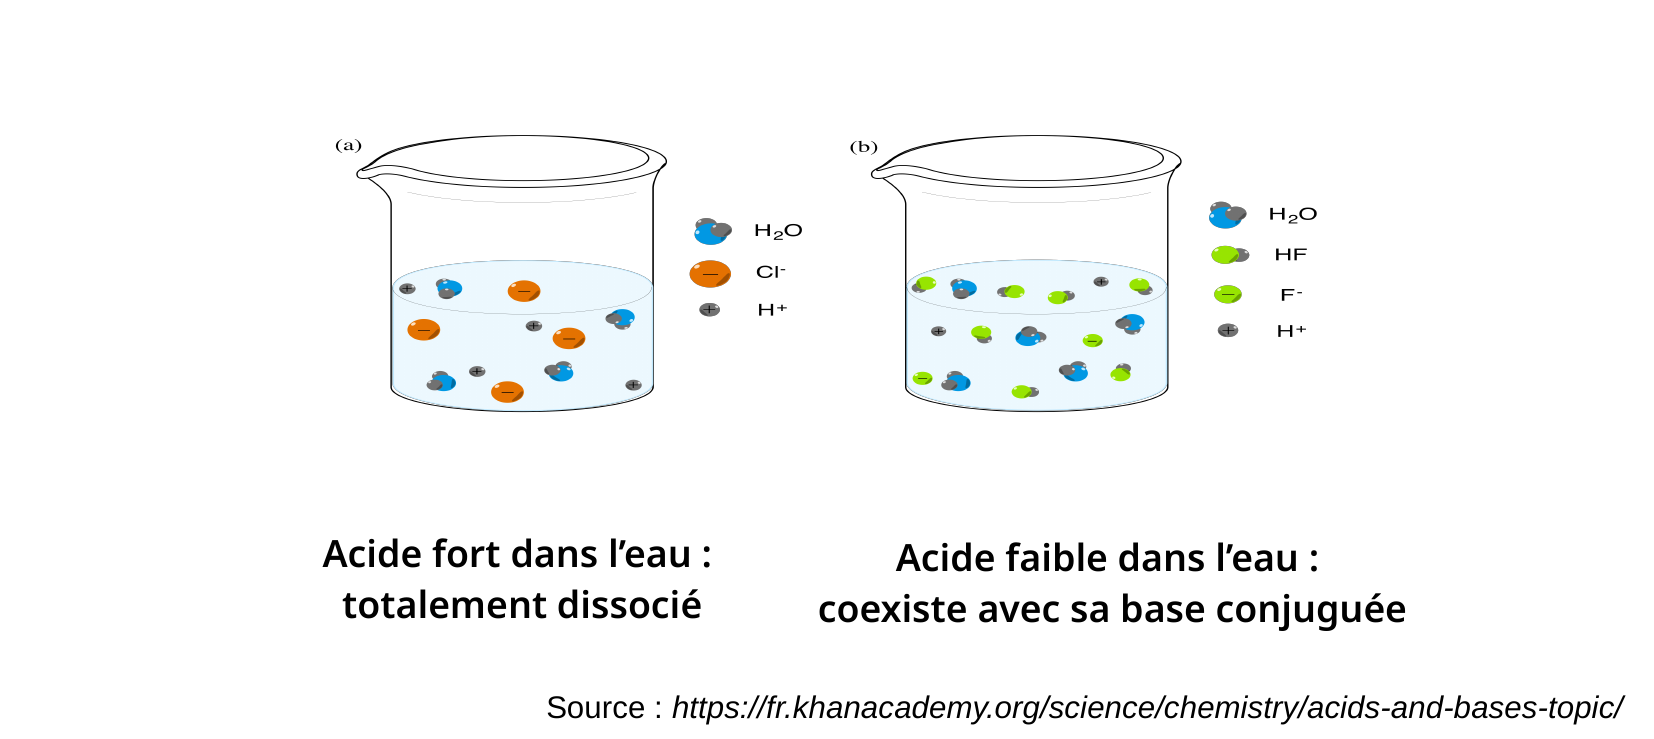

Acide fort dans l’eau :
totalement dissocié
Acide faible dans l’eau :
coexiste avec sa base conjuguée
Source : https://fr.khanacademy.org/science/chemistry/acids-and-bases-topic/